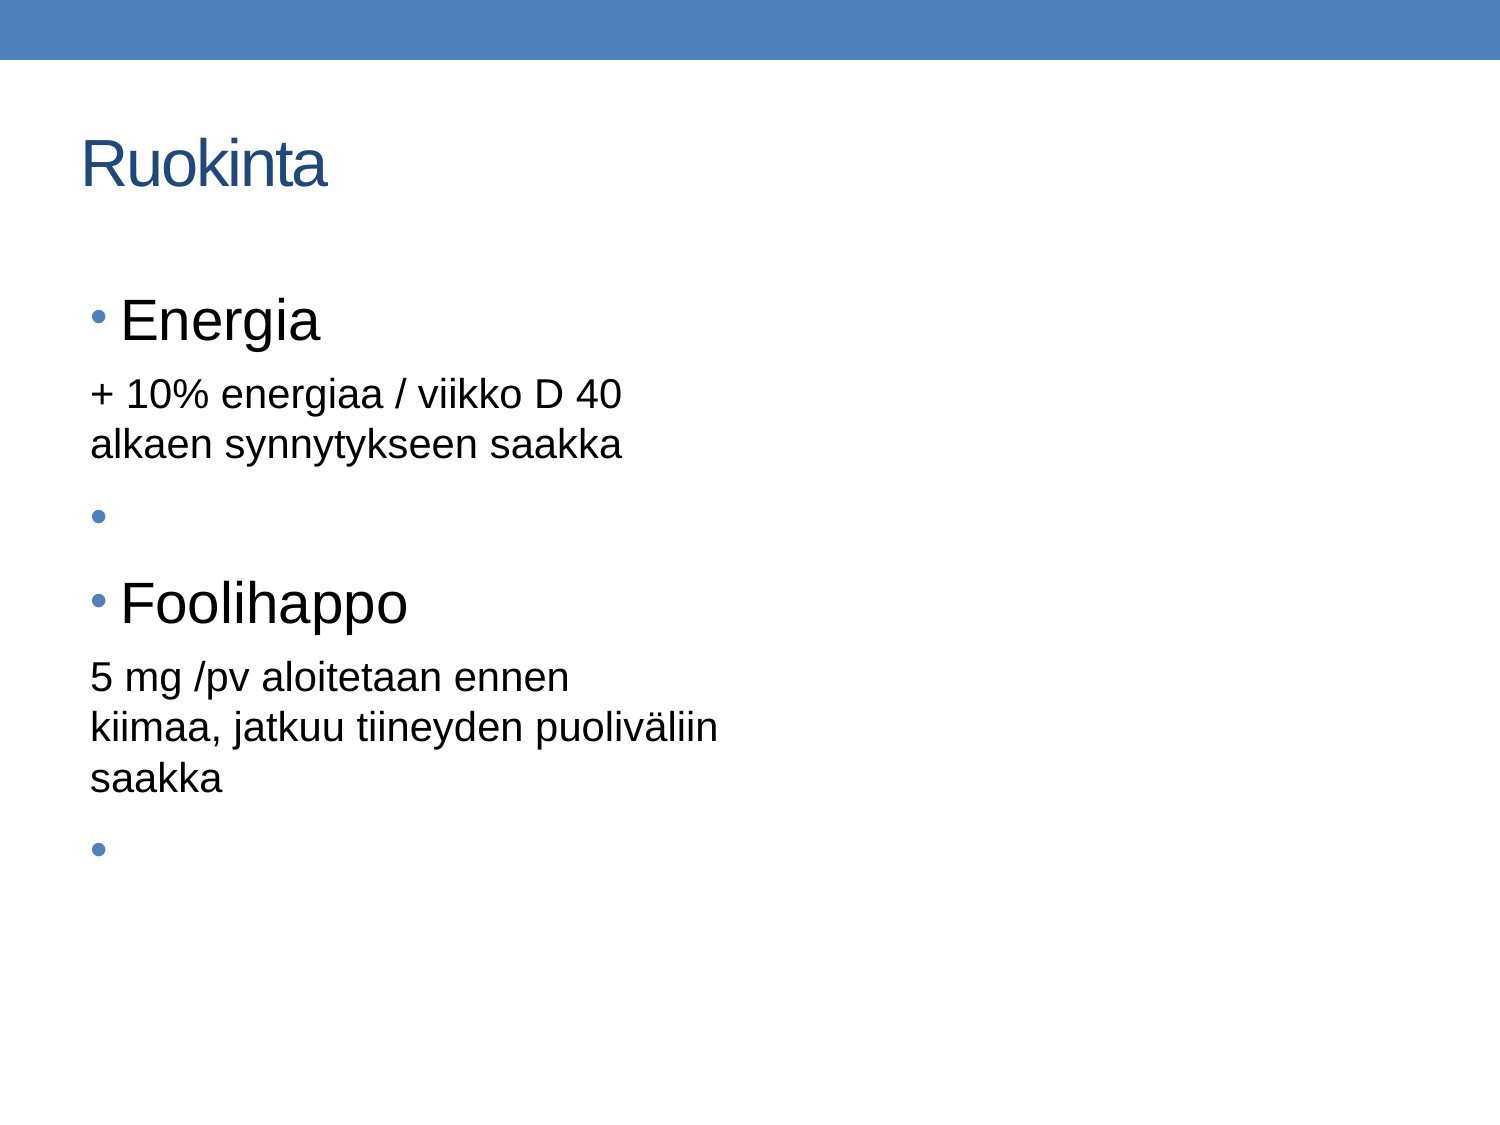

# Ruokinta
Energia
+ 10% energiaa / viikko D 40 alkaen synnytykseen saakka
Foolihappo
5 mg /pv aloitetaan ennen kiimaa, jatkuu tiineyden puoliväliin saakka